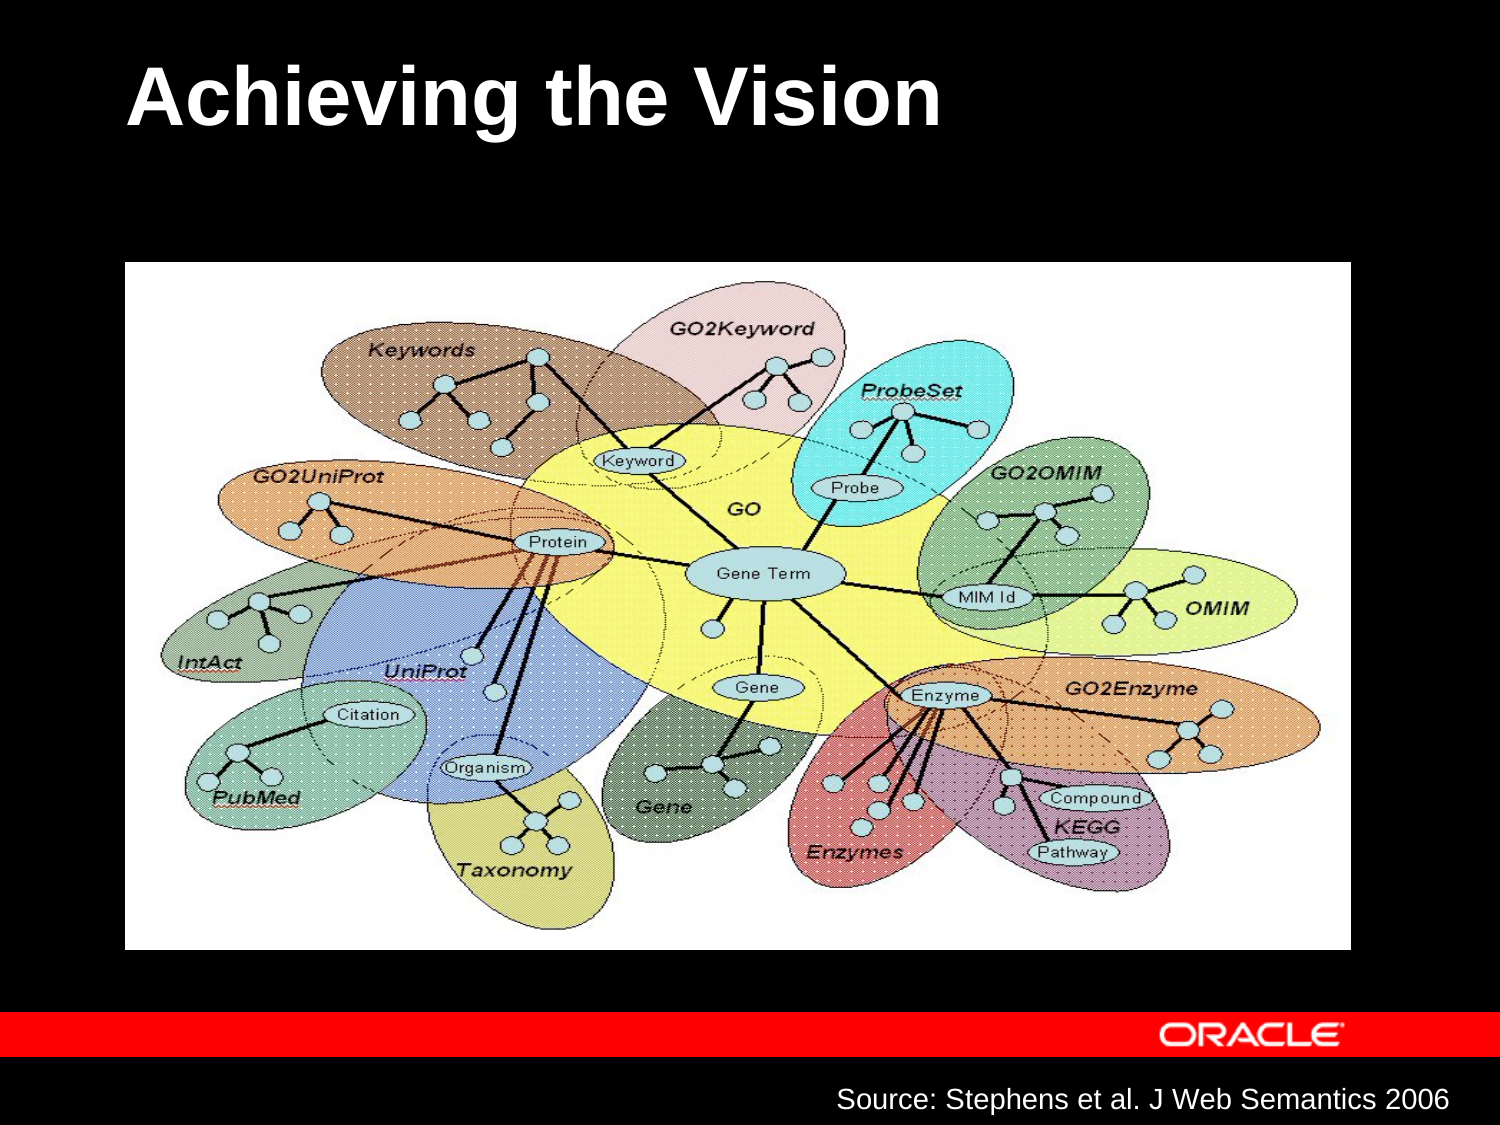

# Achieving the Vision
Source: Stephens et al. J Web Semantics 2006